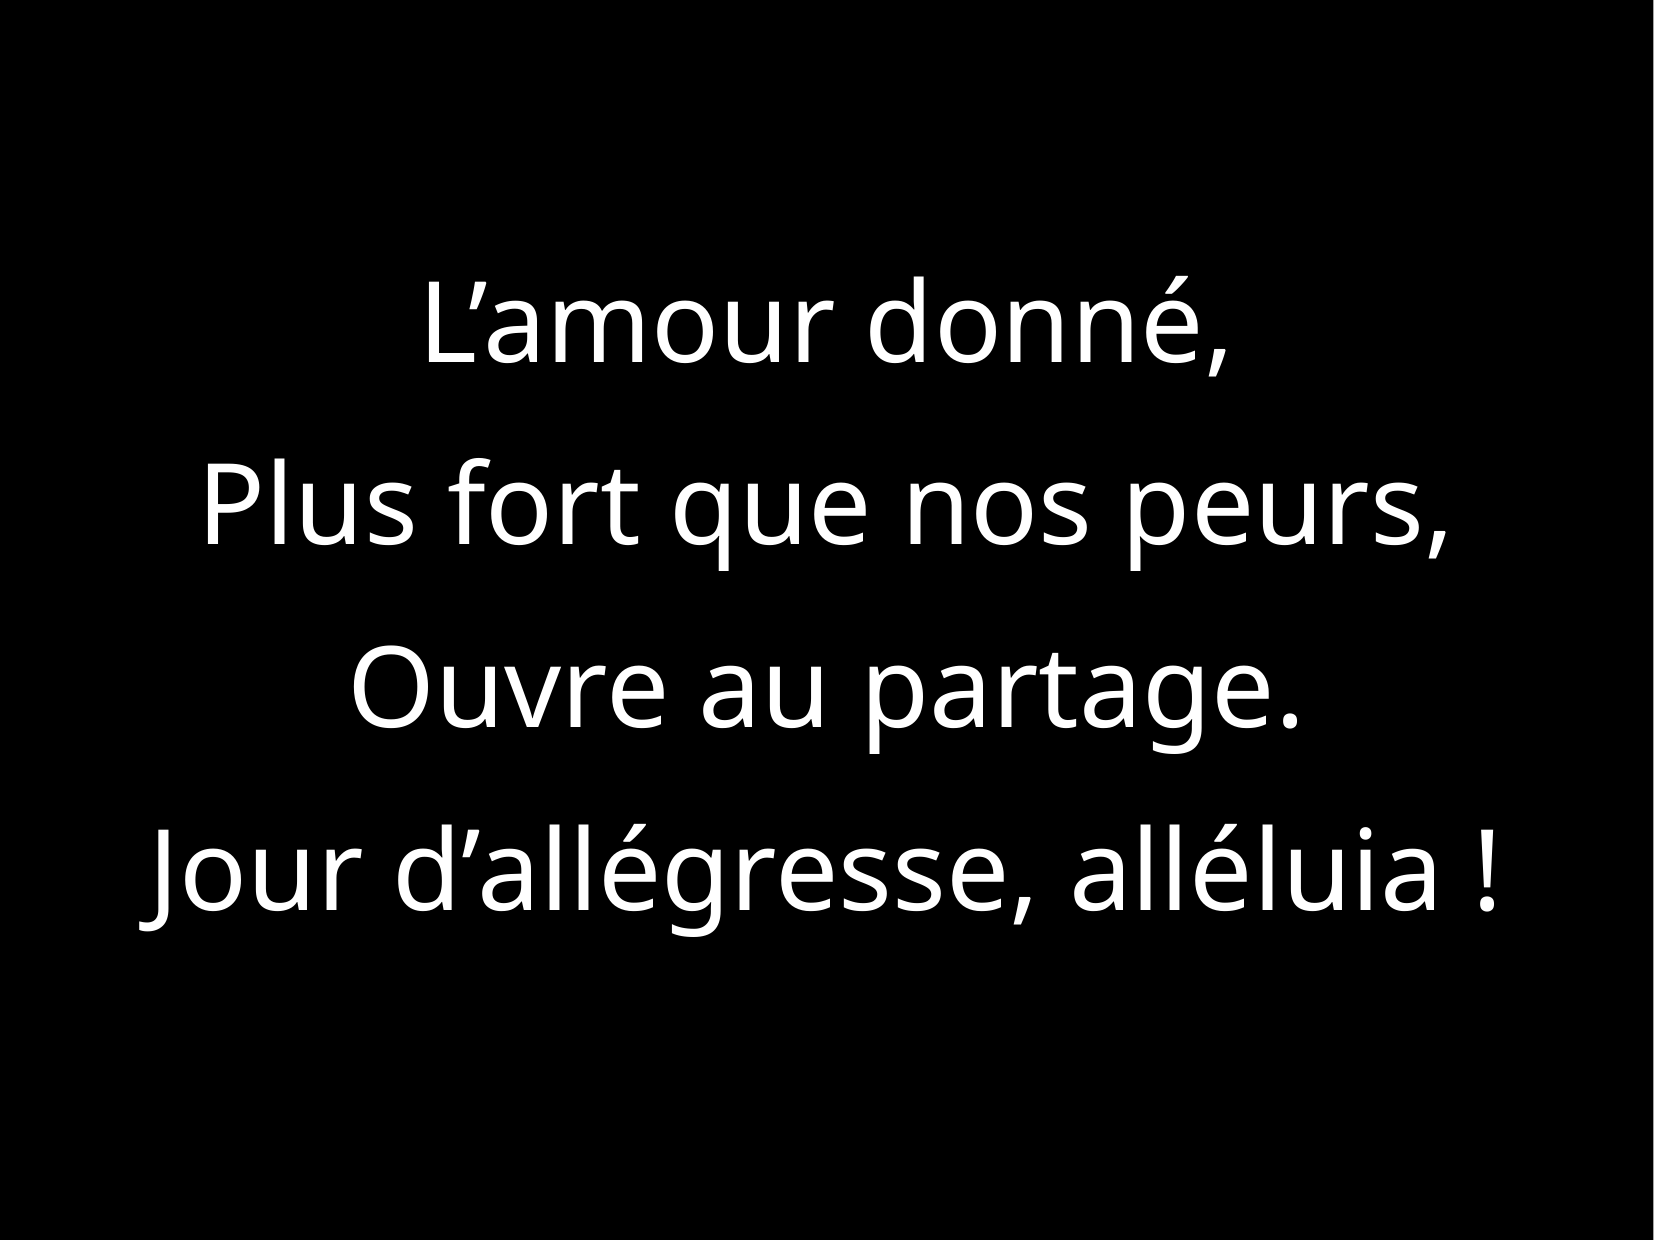

# L’amour donné,
Plus fort que nos peurs,
Ouvre au partage.
Jour d’allégresse, alléluia !